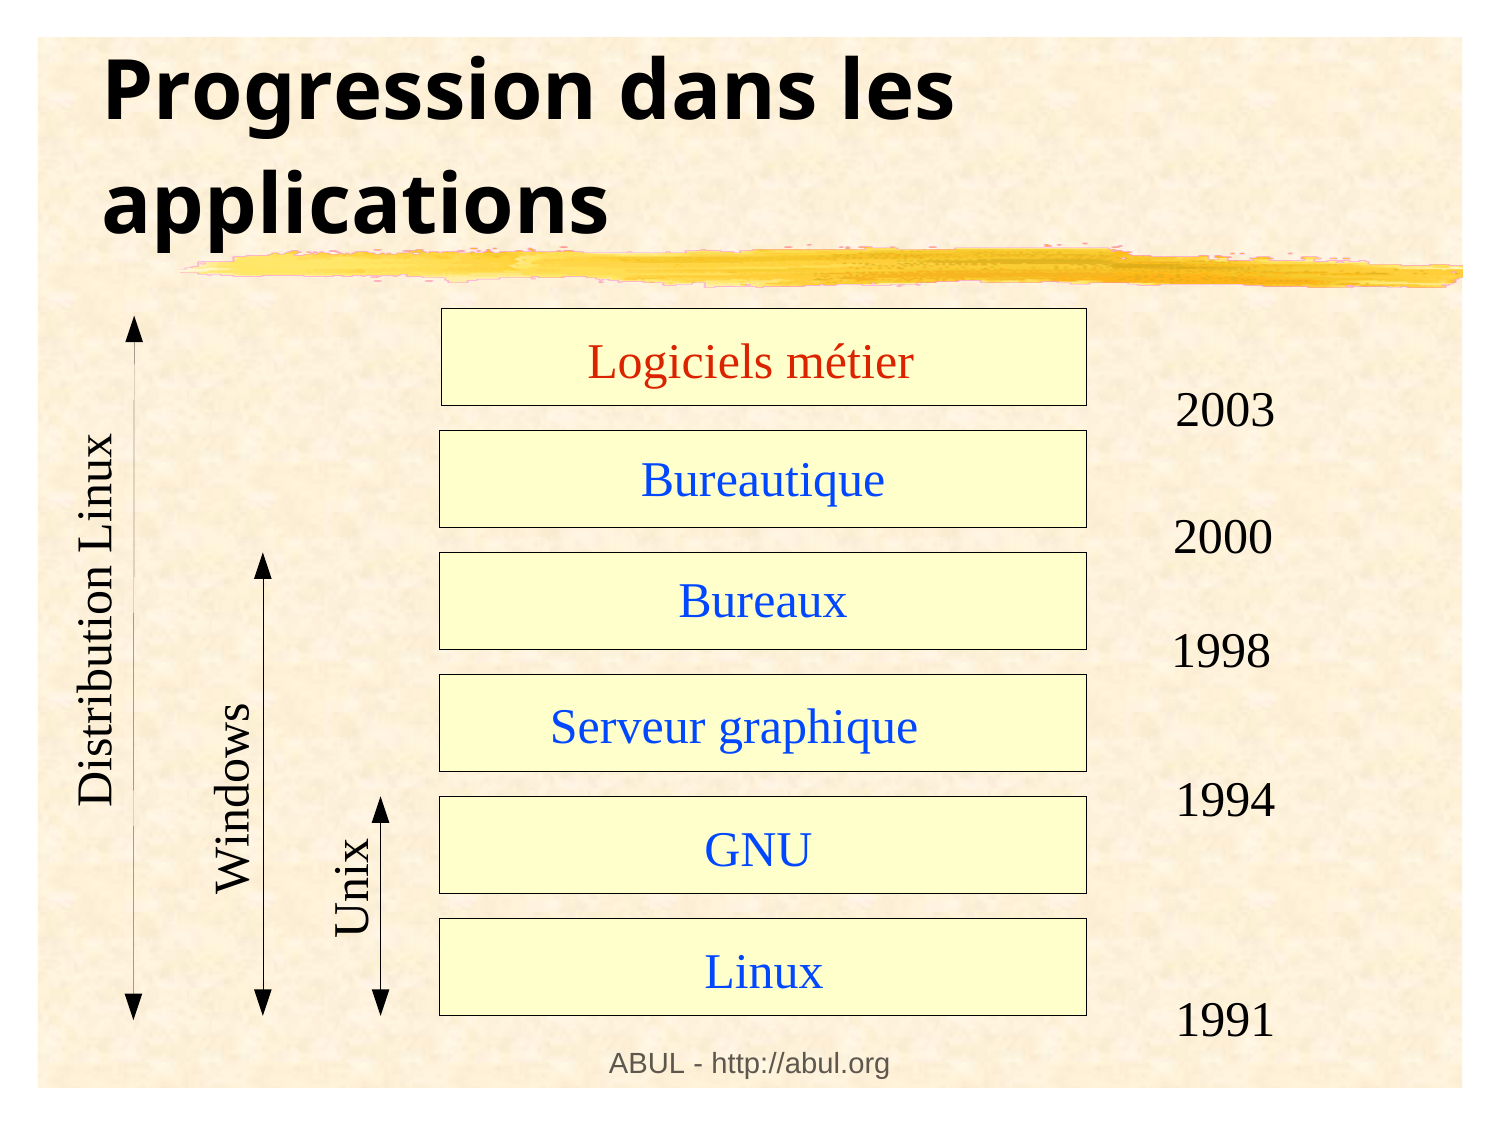

# Progression dans les applications
Logiciels métier
2003
Bureautique
2000
Bureaux
Distribution Linux
1998
Serveur graphique
Windows
1994
Unix
GNU
Linux
1991